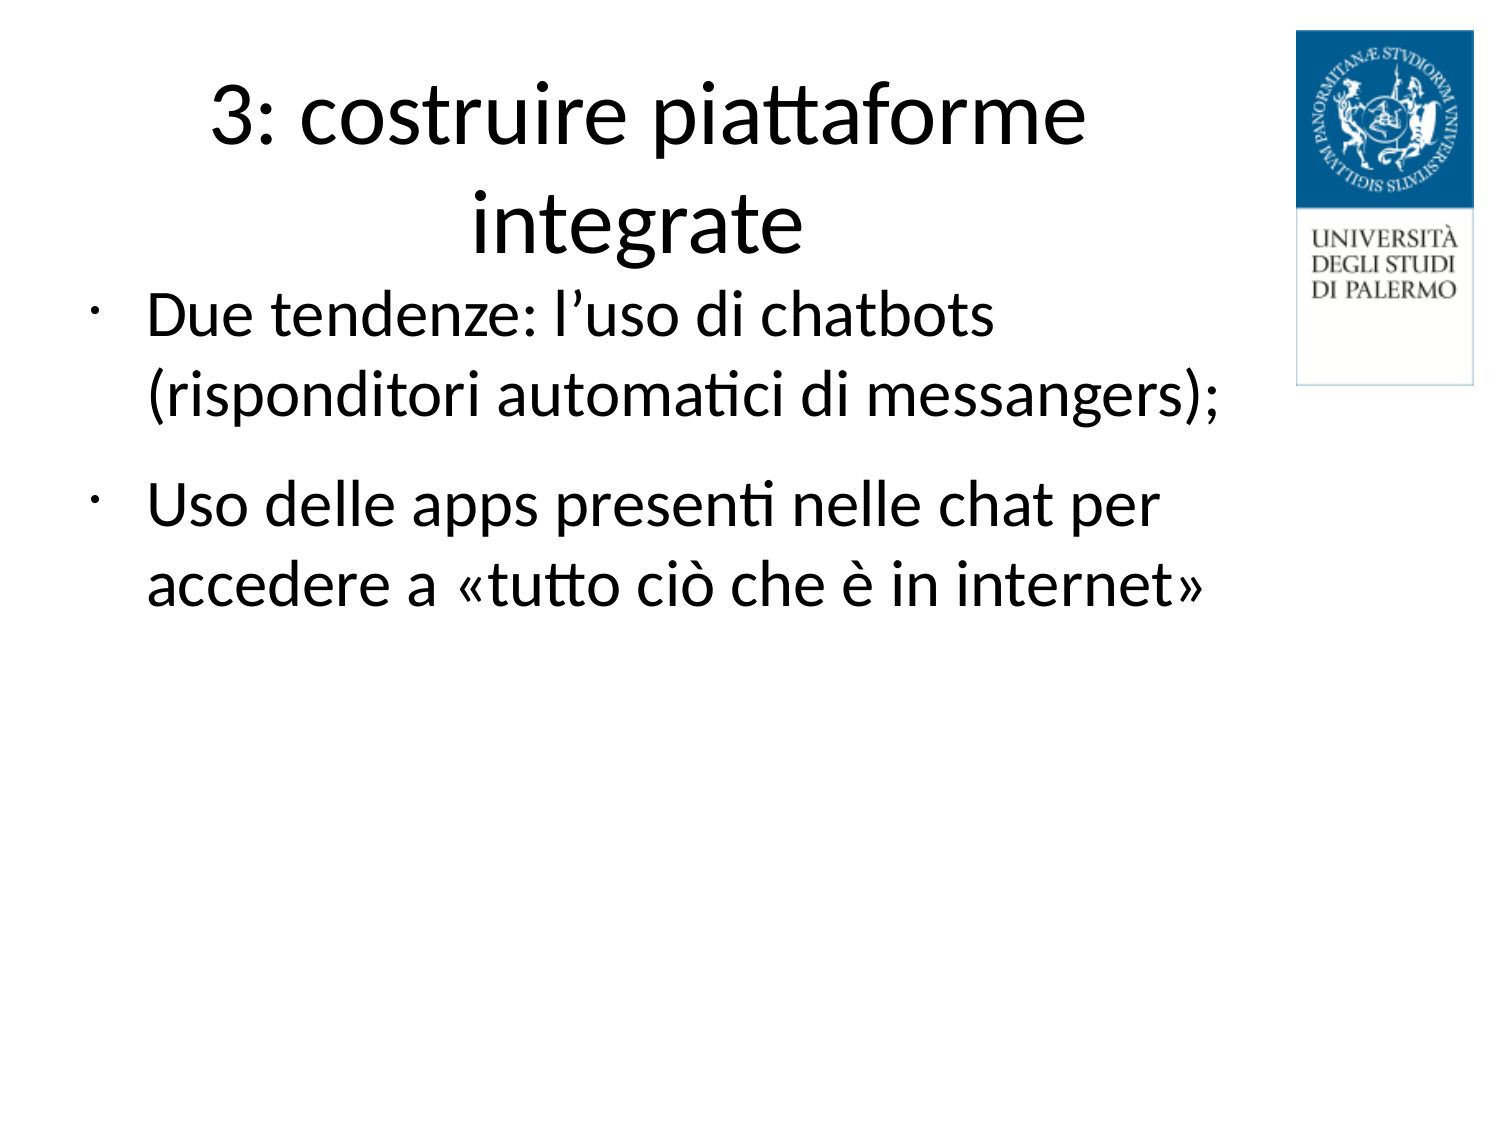

# 3: costruire piattaforme integrate
Due tendenze: l’uso di chatbots (risponditori automatici di messangers);
Uso delle apps presenti nelle chat per accedere a «tutto ciò che è in internet»